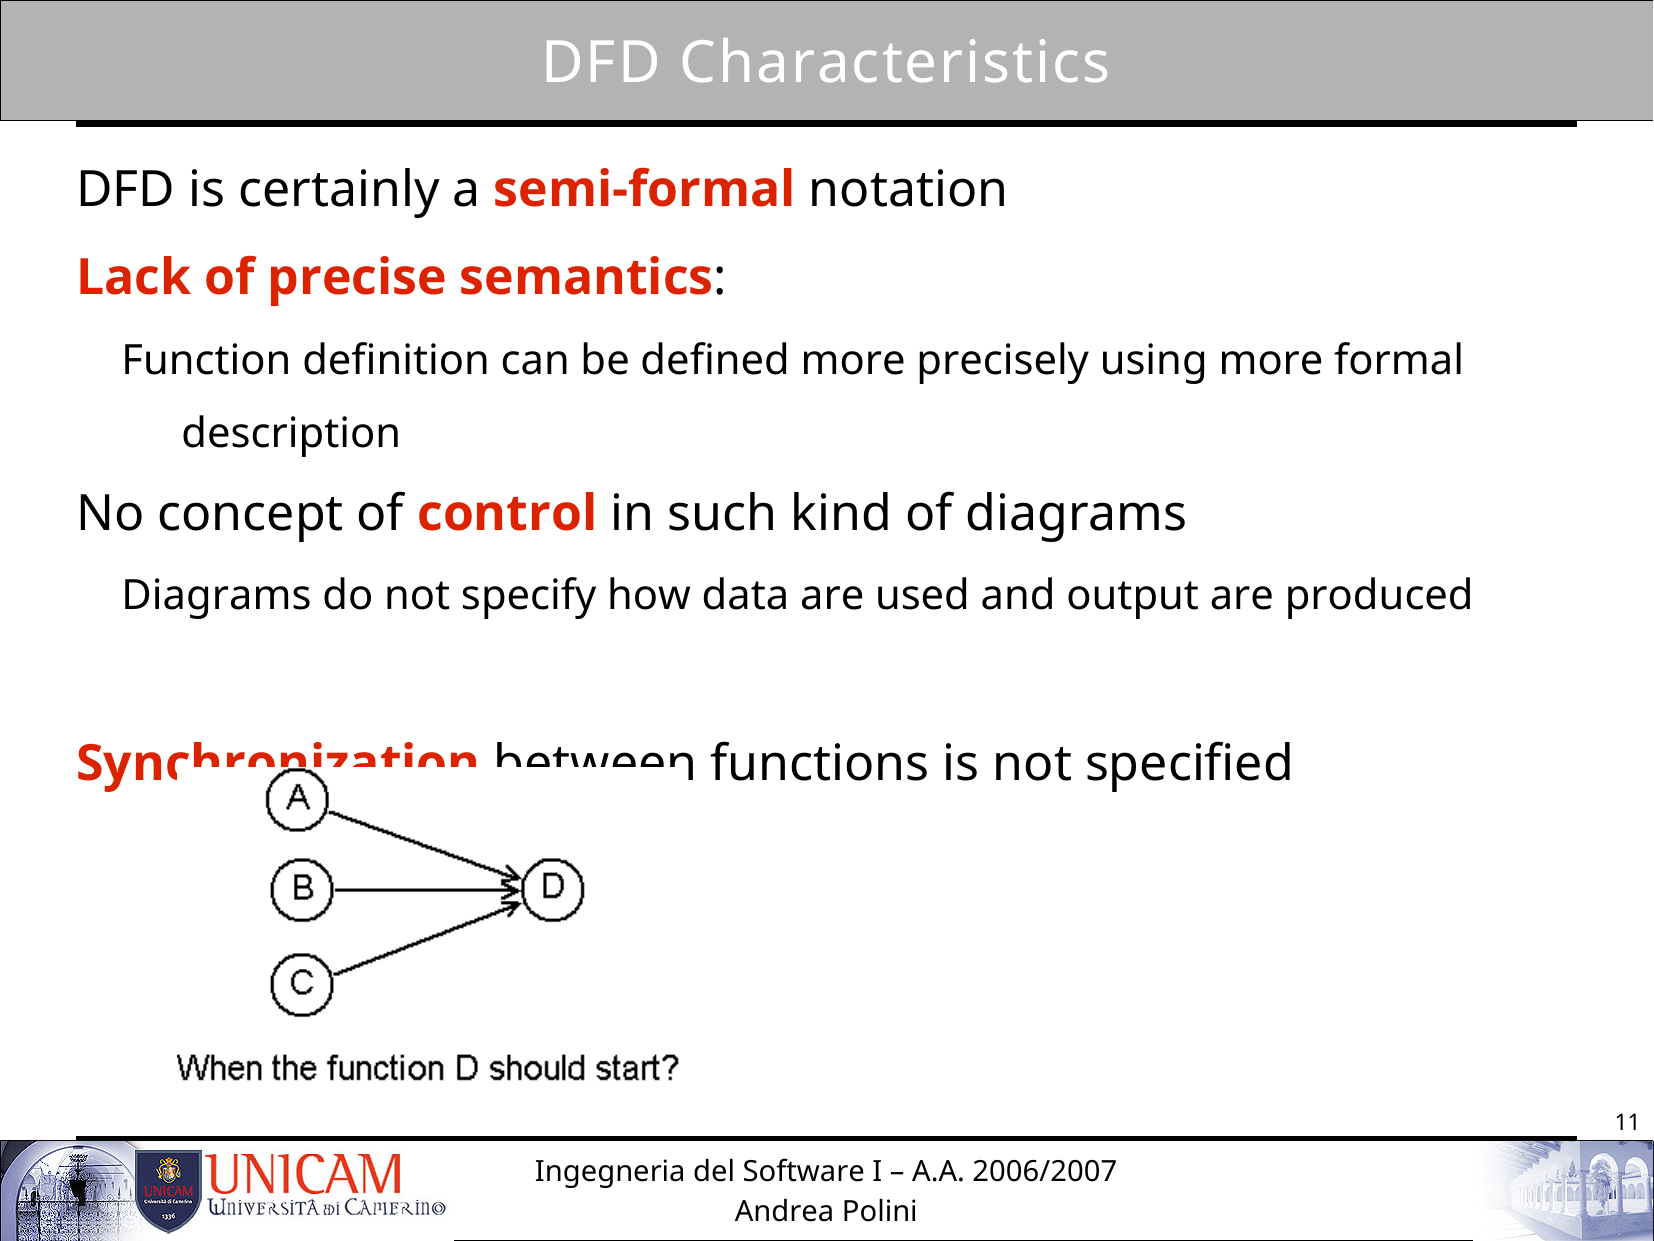

# DFD Characteristics
DFD is certainly a semi-formal notation
Lack of precise semantics:
Function definition can be defined more precisely using more formal description
No concept of control in such kind of diagrams
Diagrams do not specify how data are used and output are produced
Synchronization between functions is not specified
11